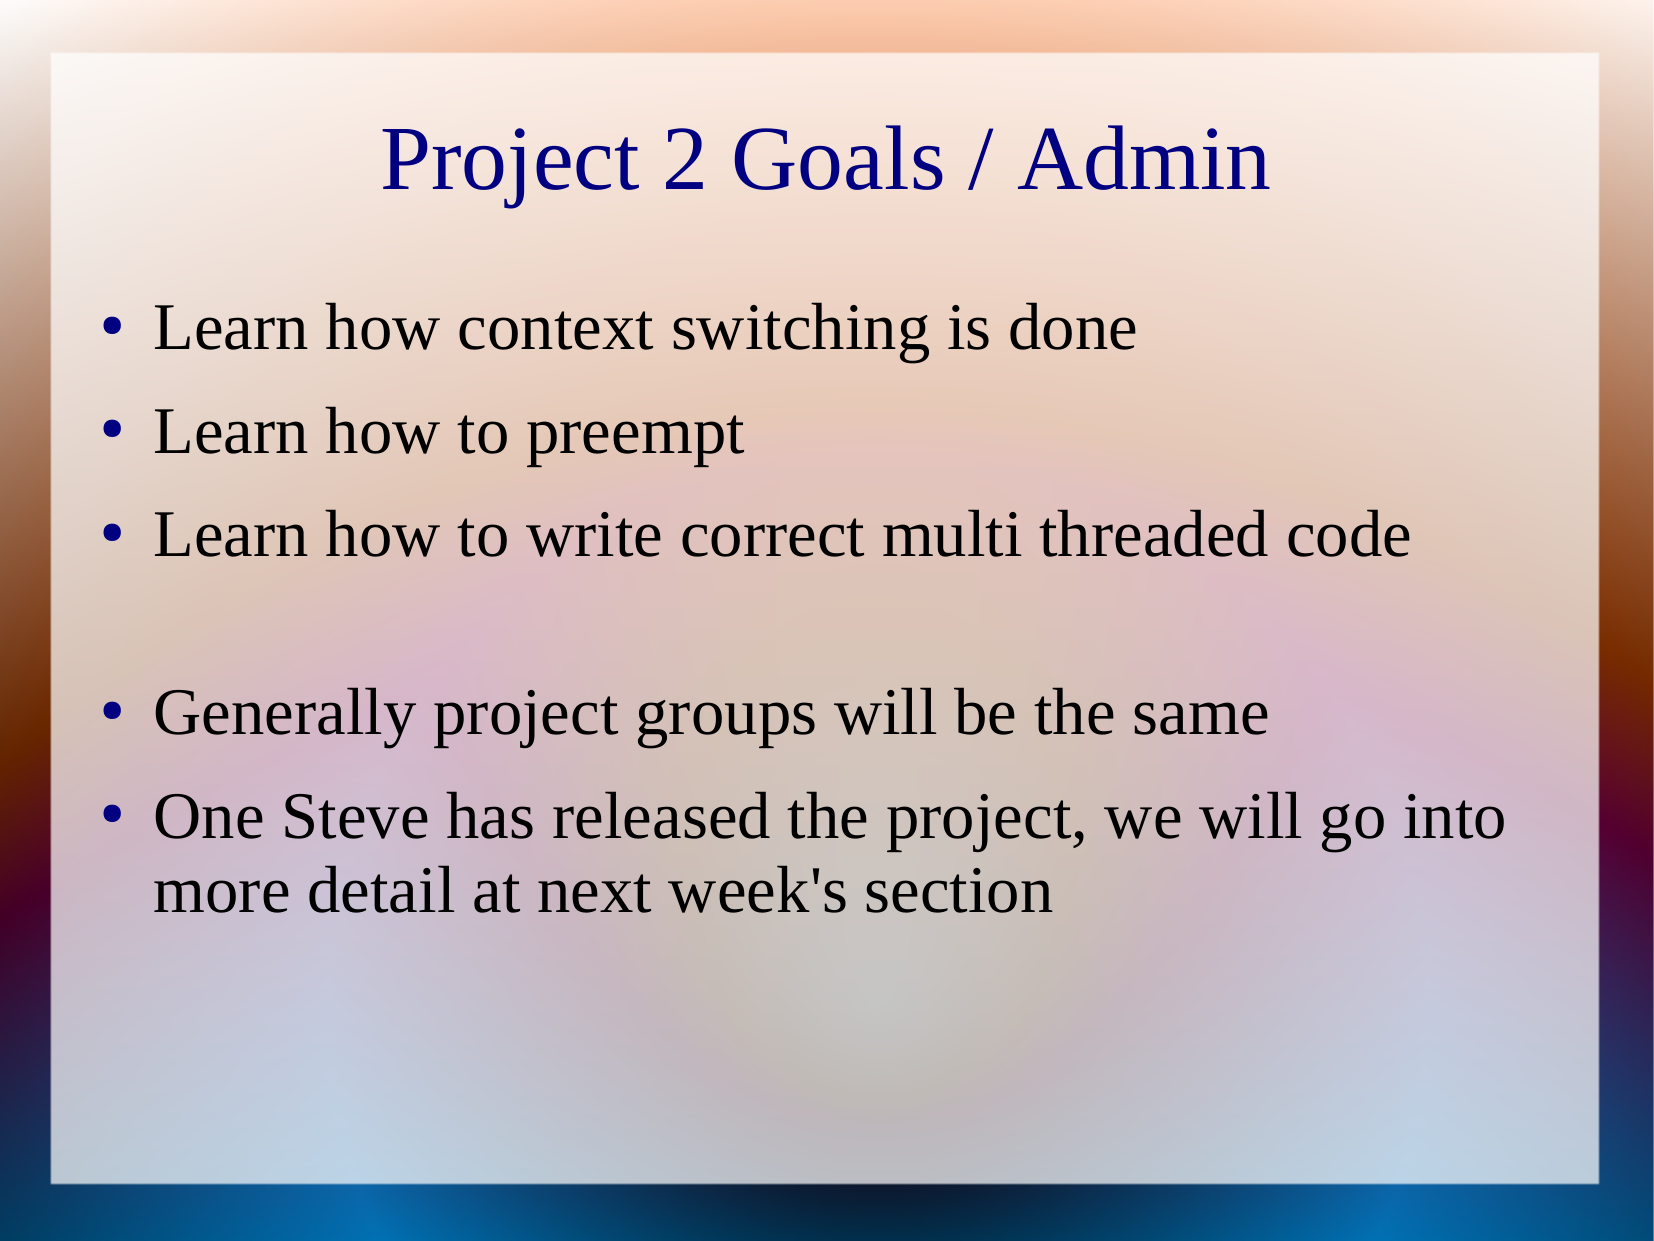

# Project 2 Goals / Admin
Learn how context switching is done
Learn how to preempt
Learn how to write correct multi threaded code
Generally project groups will be the same
One Steve has released the project, we will go into more detail at next week's section